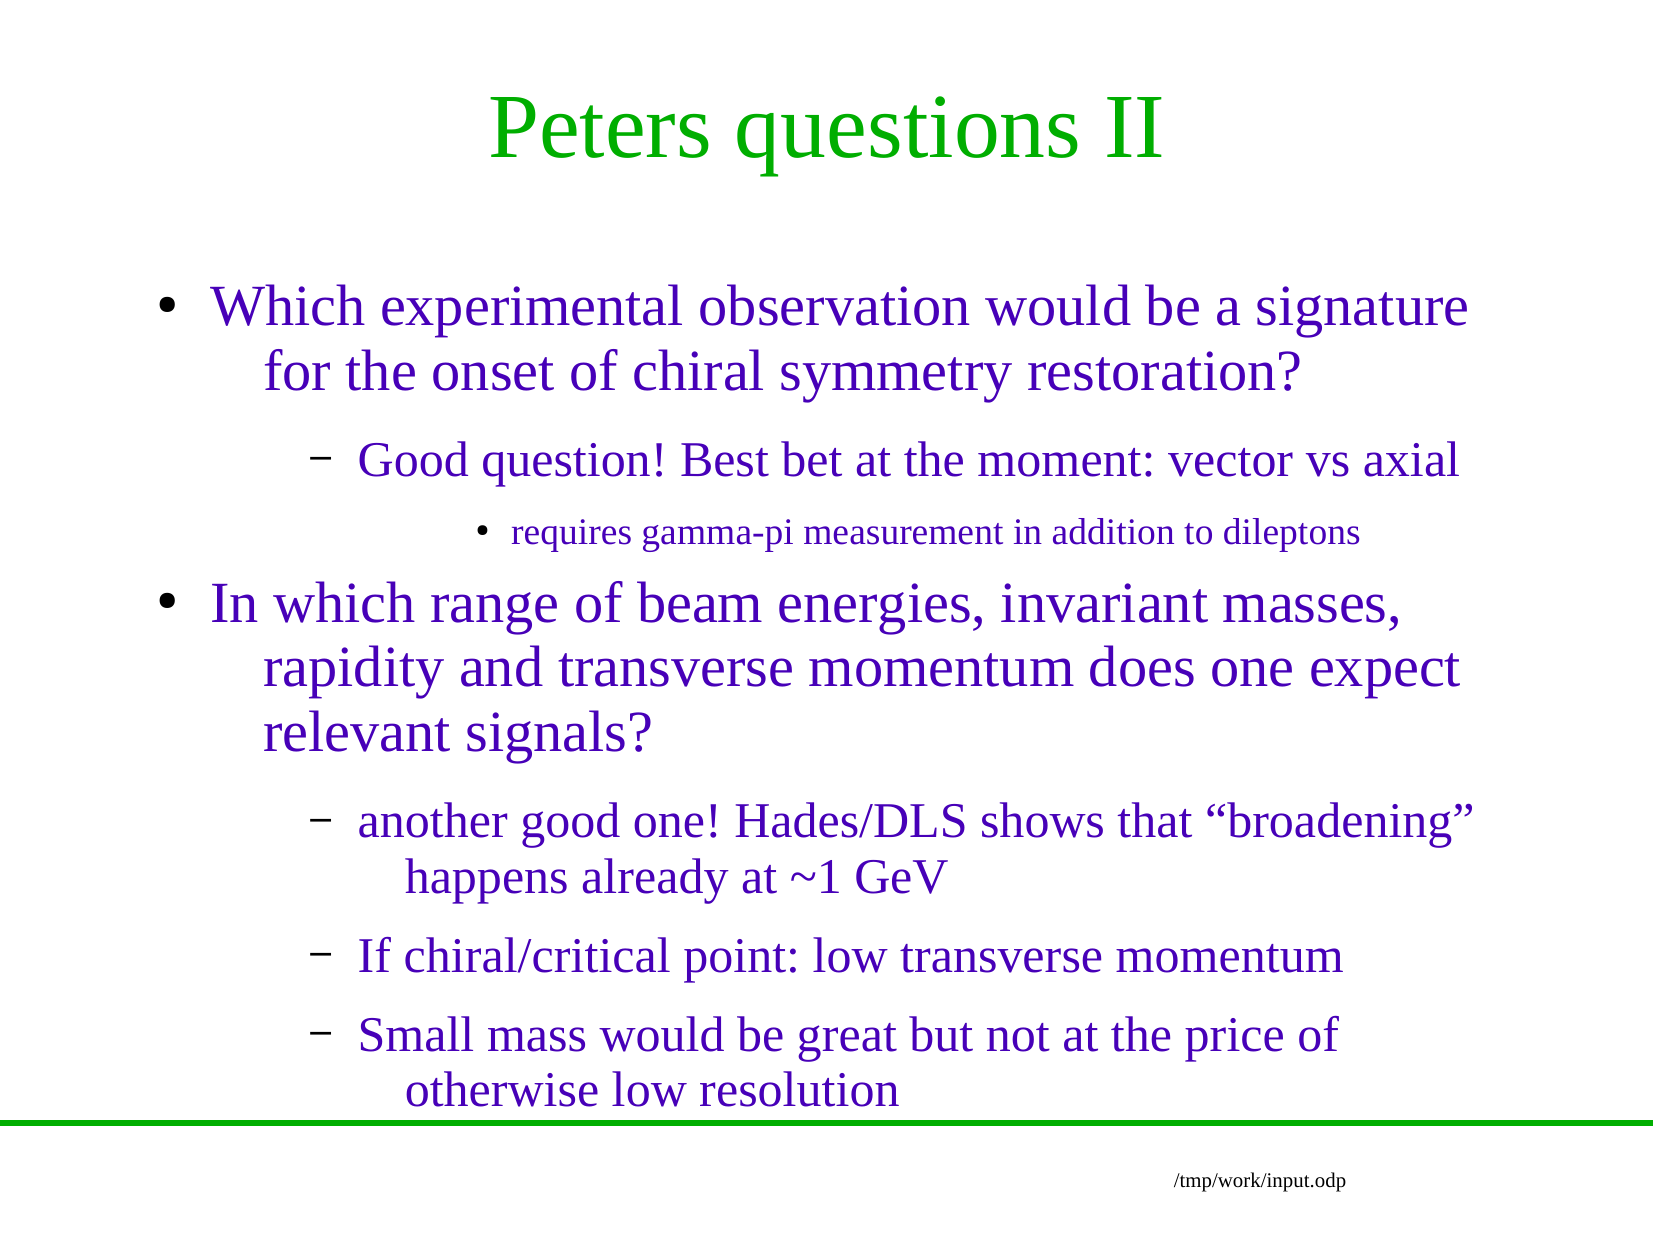

# Peters questions II
Which experimental observation would be a signature for the onset of chiral symmetry restoration?
Good question! Best bet at the moment: vector vs axial
requires gamma-pi measurement in addition to dileptons
In which range of beam energies, invariant masses, rapidity and transverse momentum does one expect relevant signals?
another good one! Hades/DLS shows that “broadening” happens already at ~1 GeV
If chiral/critical point: low transverse momentum
Small mass would be great but not at the price of otherwise low resolution